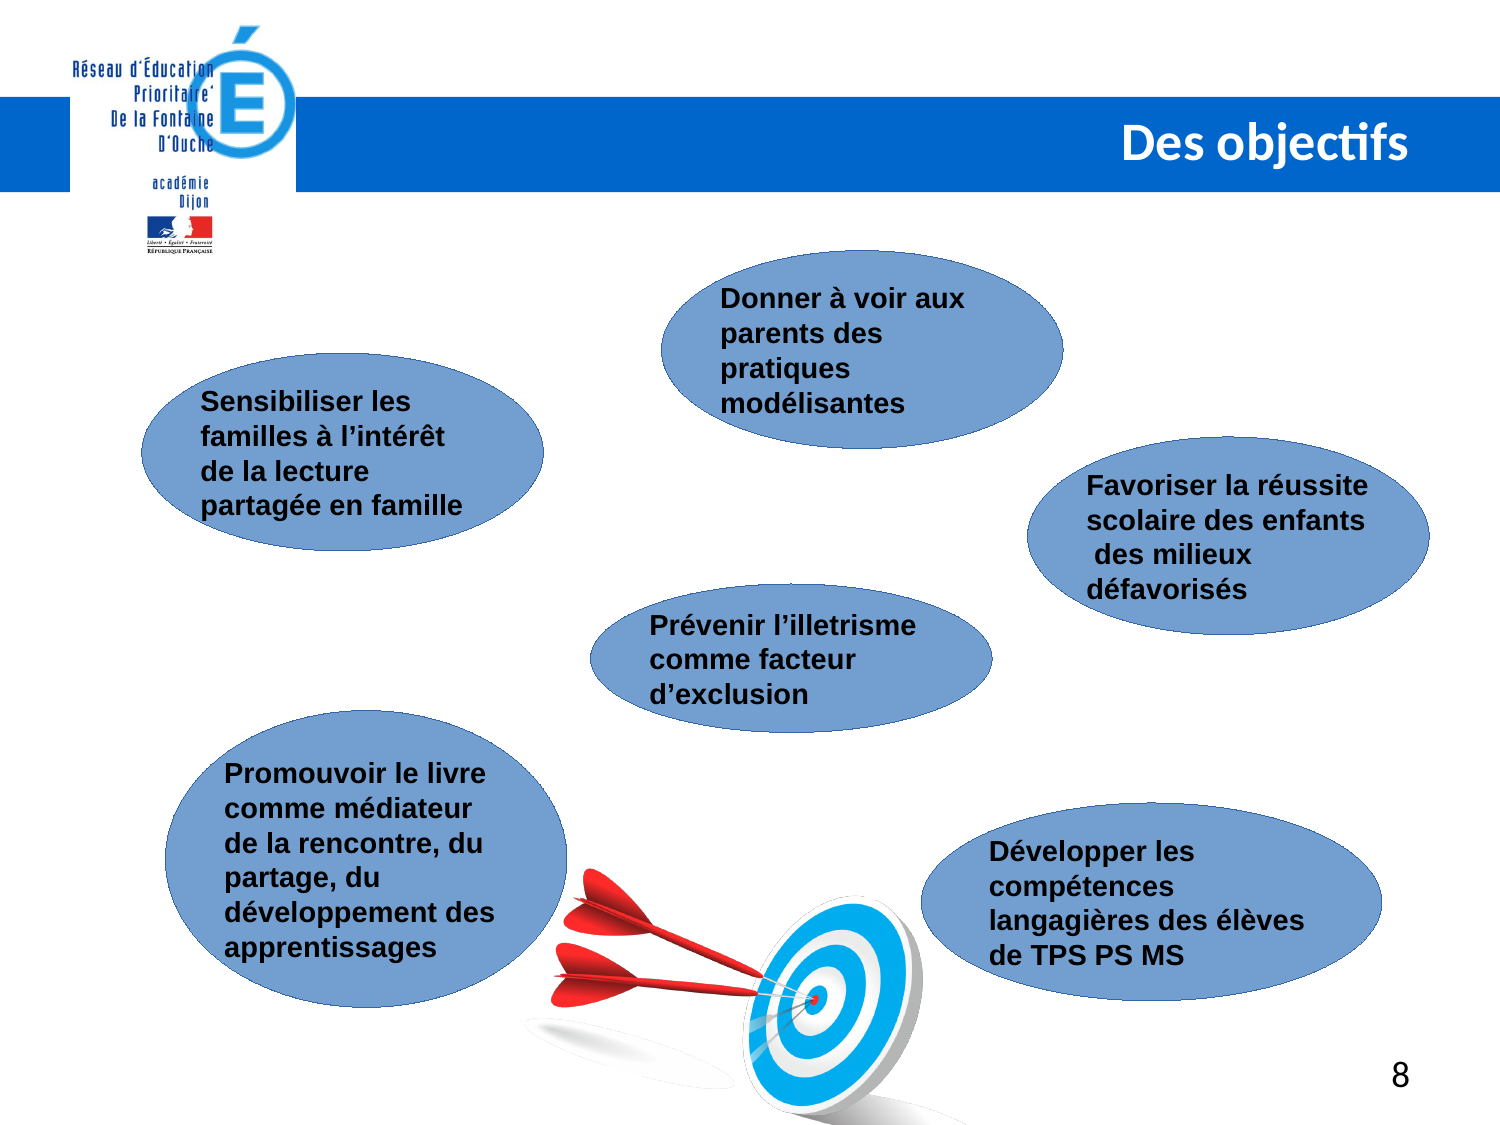

Des objectifs
Donner à voir aux parents des pratiques modélisantes
Sensibiliser les familles à l’intérêt de la lecture partagée en famille
Favoriser la réussite scolaire des enfants des milieux défavorisés
Prévenir l’illetrisme comme facteur d’exclusion
Promouvoir le livre comme médiateur de la rencontre, du partage, du développement des apprentissages
Développer les compétences langagières des élèves de TPS PS MS